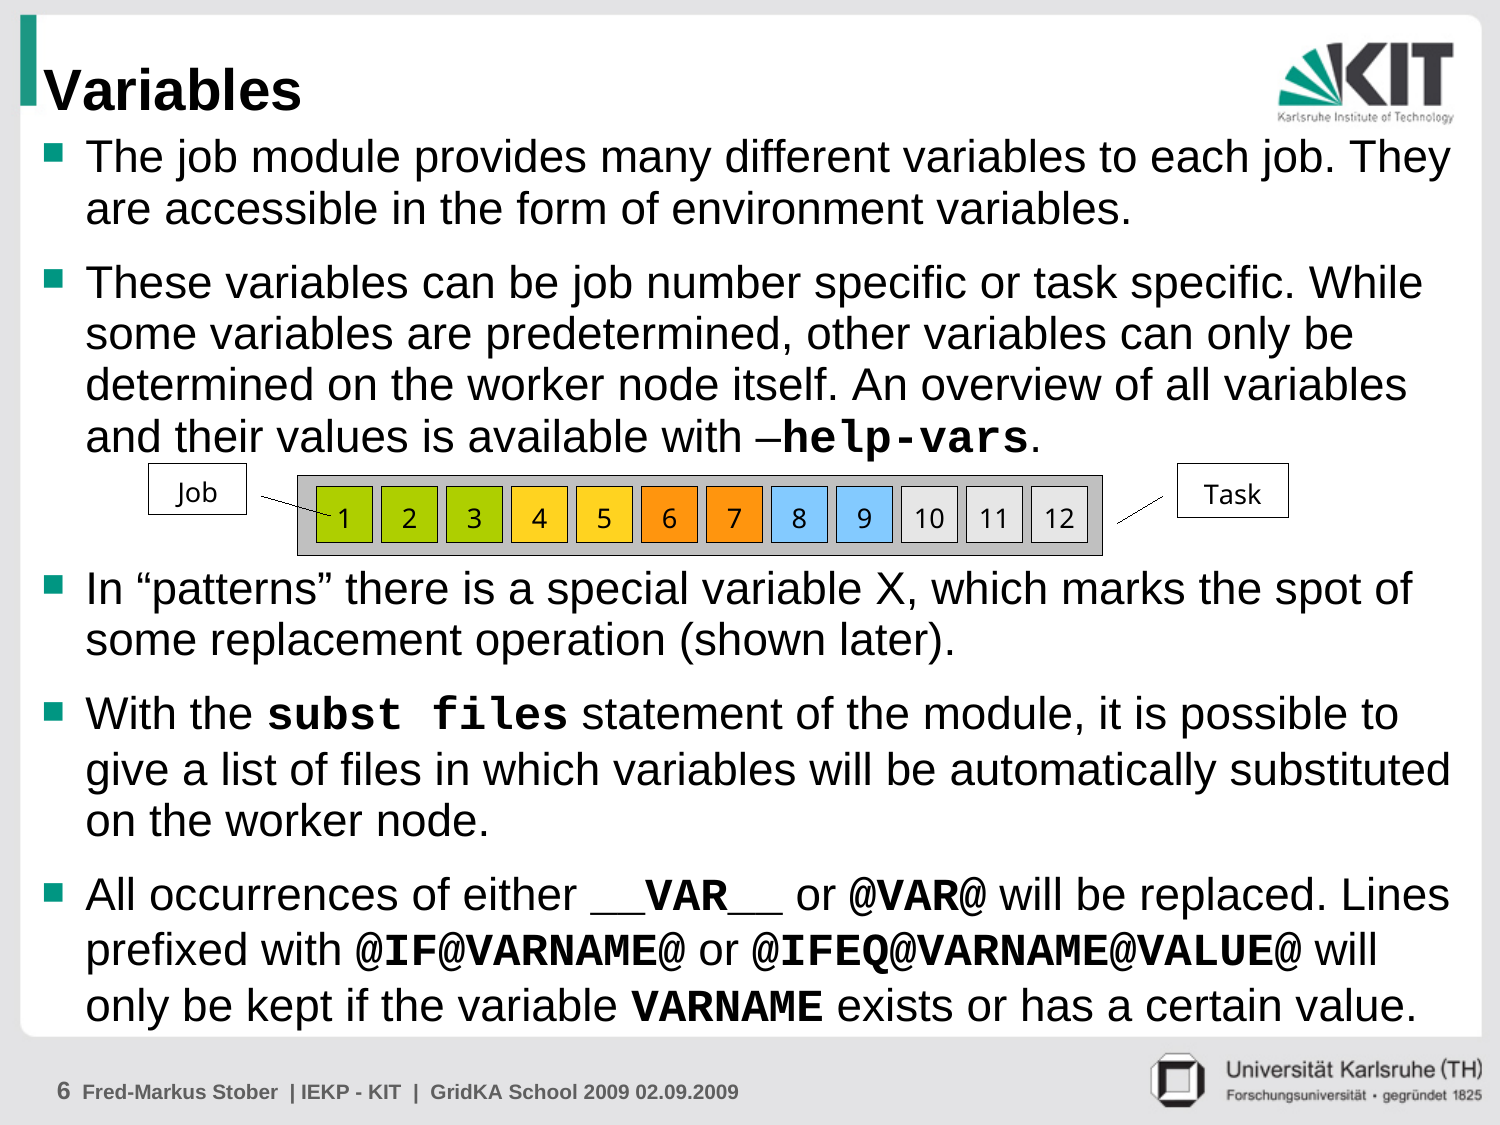

# Variables
The job module provides many different variables to each job. They are accessible in the form of environment variables.
These variables can be job number specific or task specific. While some variables are predetermined, other variables can only be determined on the worker node itself. An overview of all variables and their values is available with –help-vars.
In “patterns” there is a special variable X, which marks the spot of some replacement operation (shown later).
With the subst files statement of the module, it is possible to give a list of files in which variables will be automatically substituted on the worker node.
All occurrences of either __VAR__ or @VAR@ will be replaced. Lines prefixed with @IF@VARNAME@ or @IFEQ@VARNAME@VALUE@ will only be kept if the variable VARNAME exists or has a certain value.
Task
Job
1
2
5
9
3
4
6
10
7
8
11
12
04.12.07